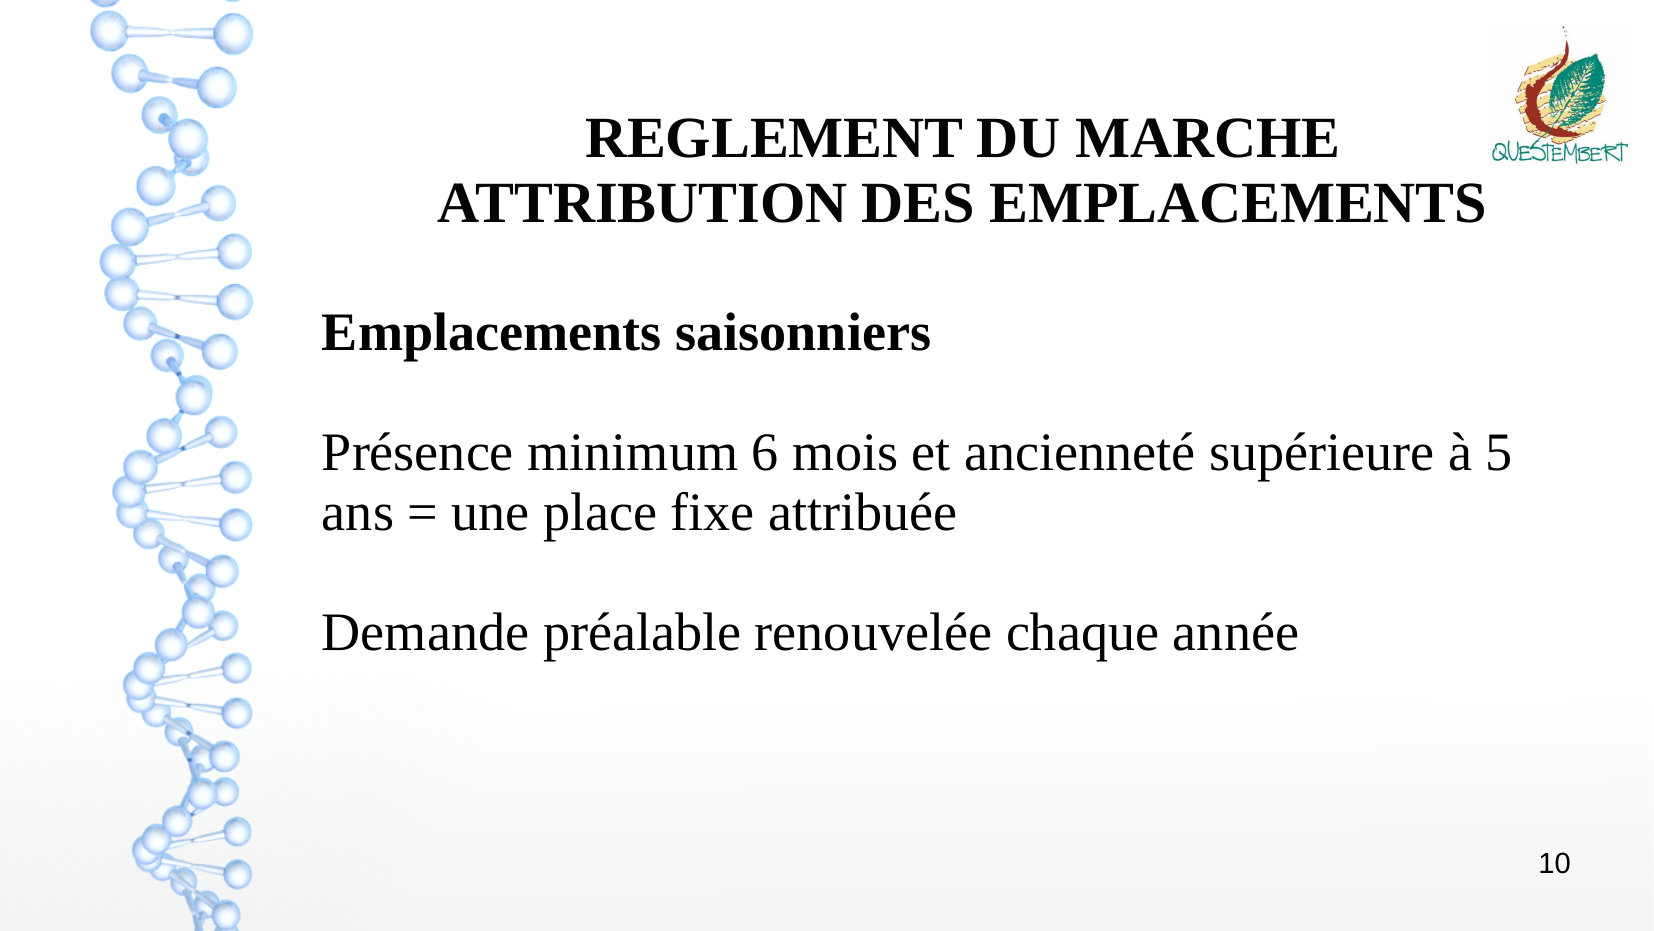

# REGLEMENT DU MARCHE ATTRIBUTION DES EMPLACEMENTS
Emplacements saisonniers
Présence minimum 6 mois et ancienneté supérieure à 5 ans = une place fixe attribuée
Demande préalable renouvelée chaque année
10